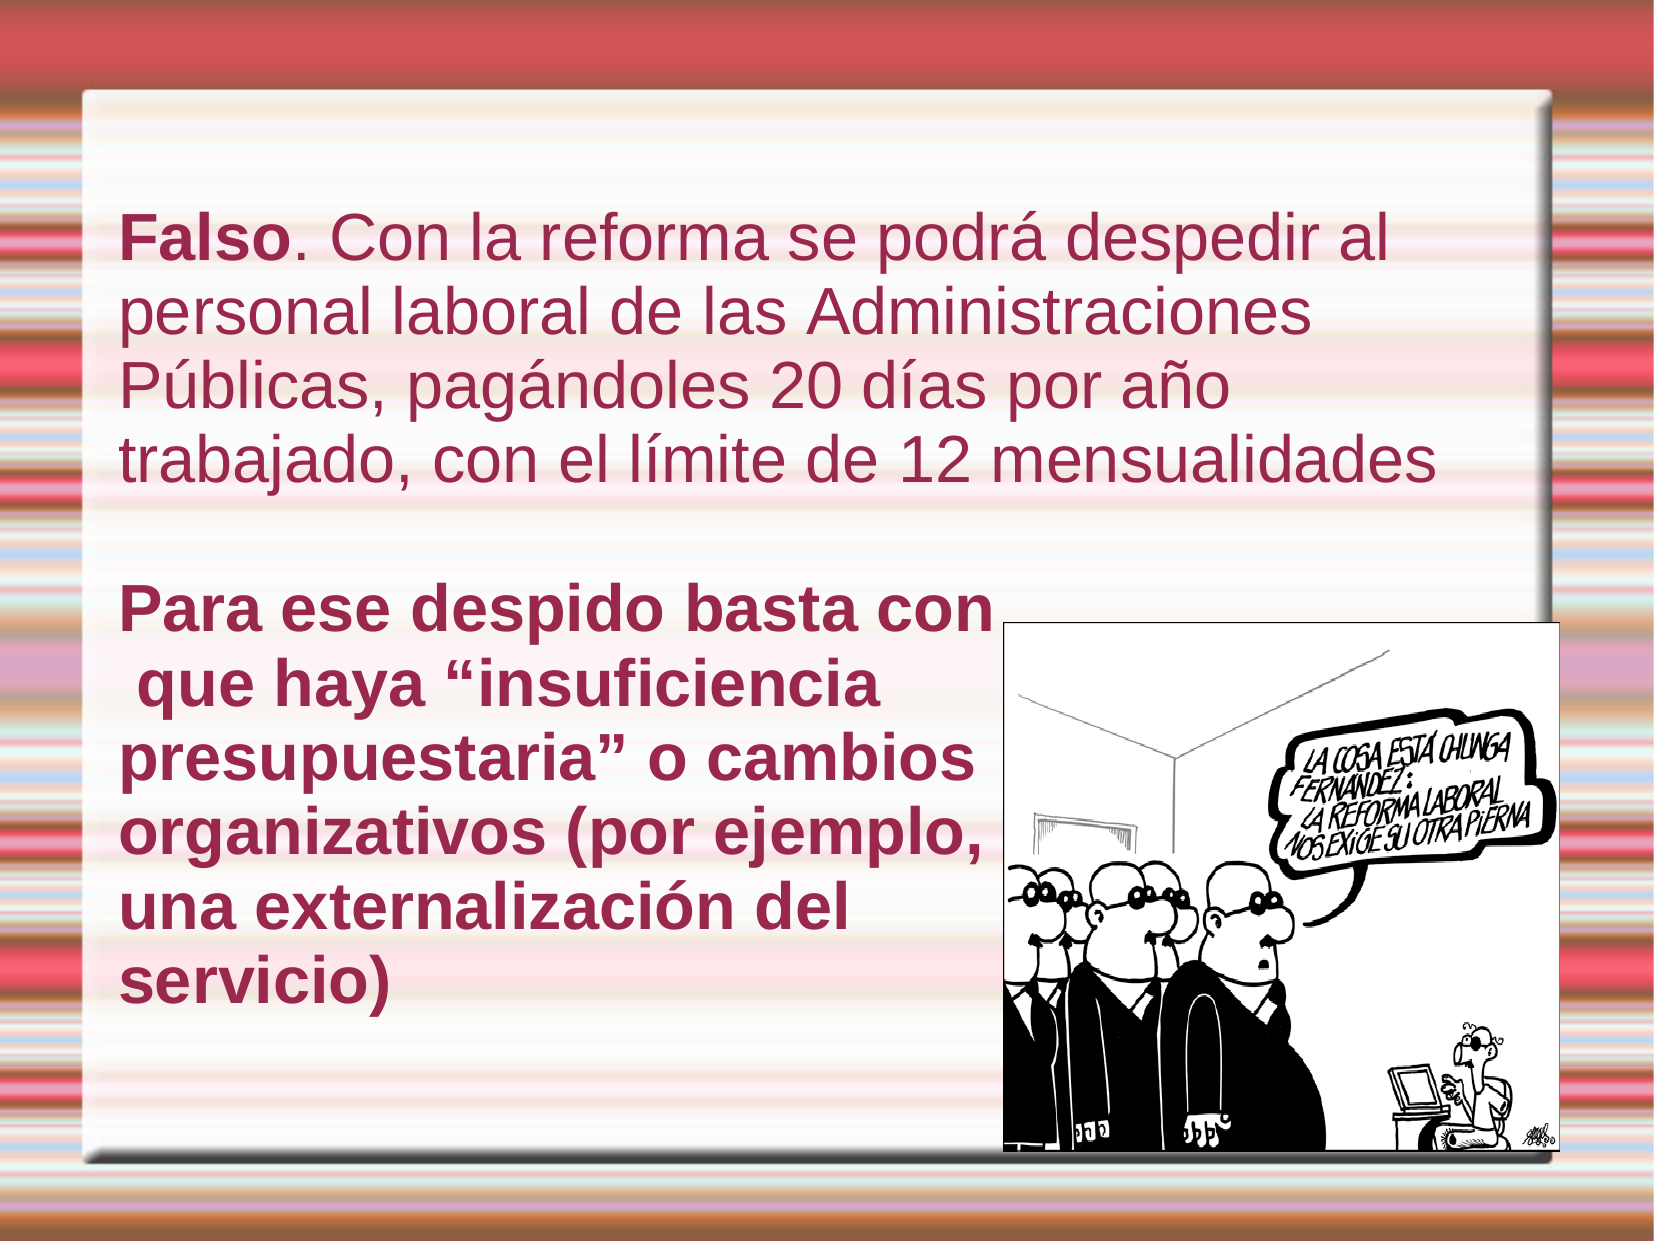

Falso. Con la reforma se podrá despedir al personal laboral de las Administraciones Públicas, pagándoles 20 días por año trabajado, con el límite de 12 mensualidades
Para ese despido basta con
 que haya “insuficiencia
presupuestaria” o cambios
organizativos (por ejemplo,
una externalización del
servicio)